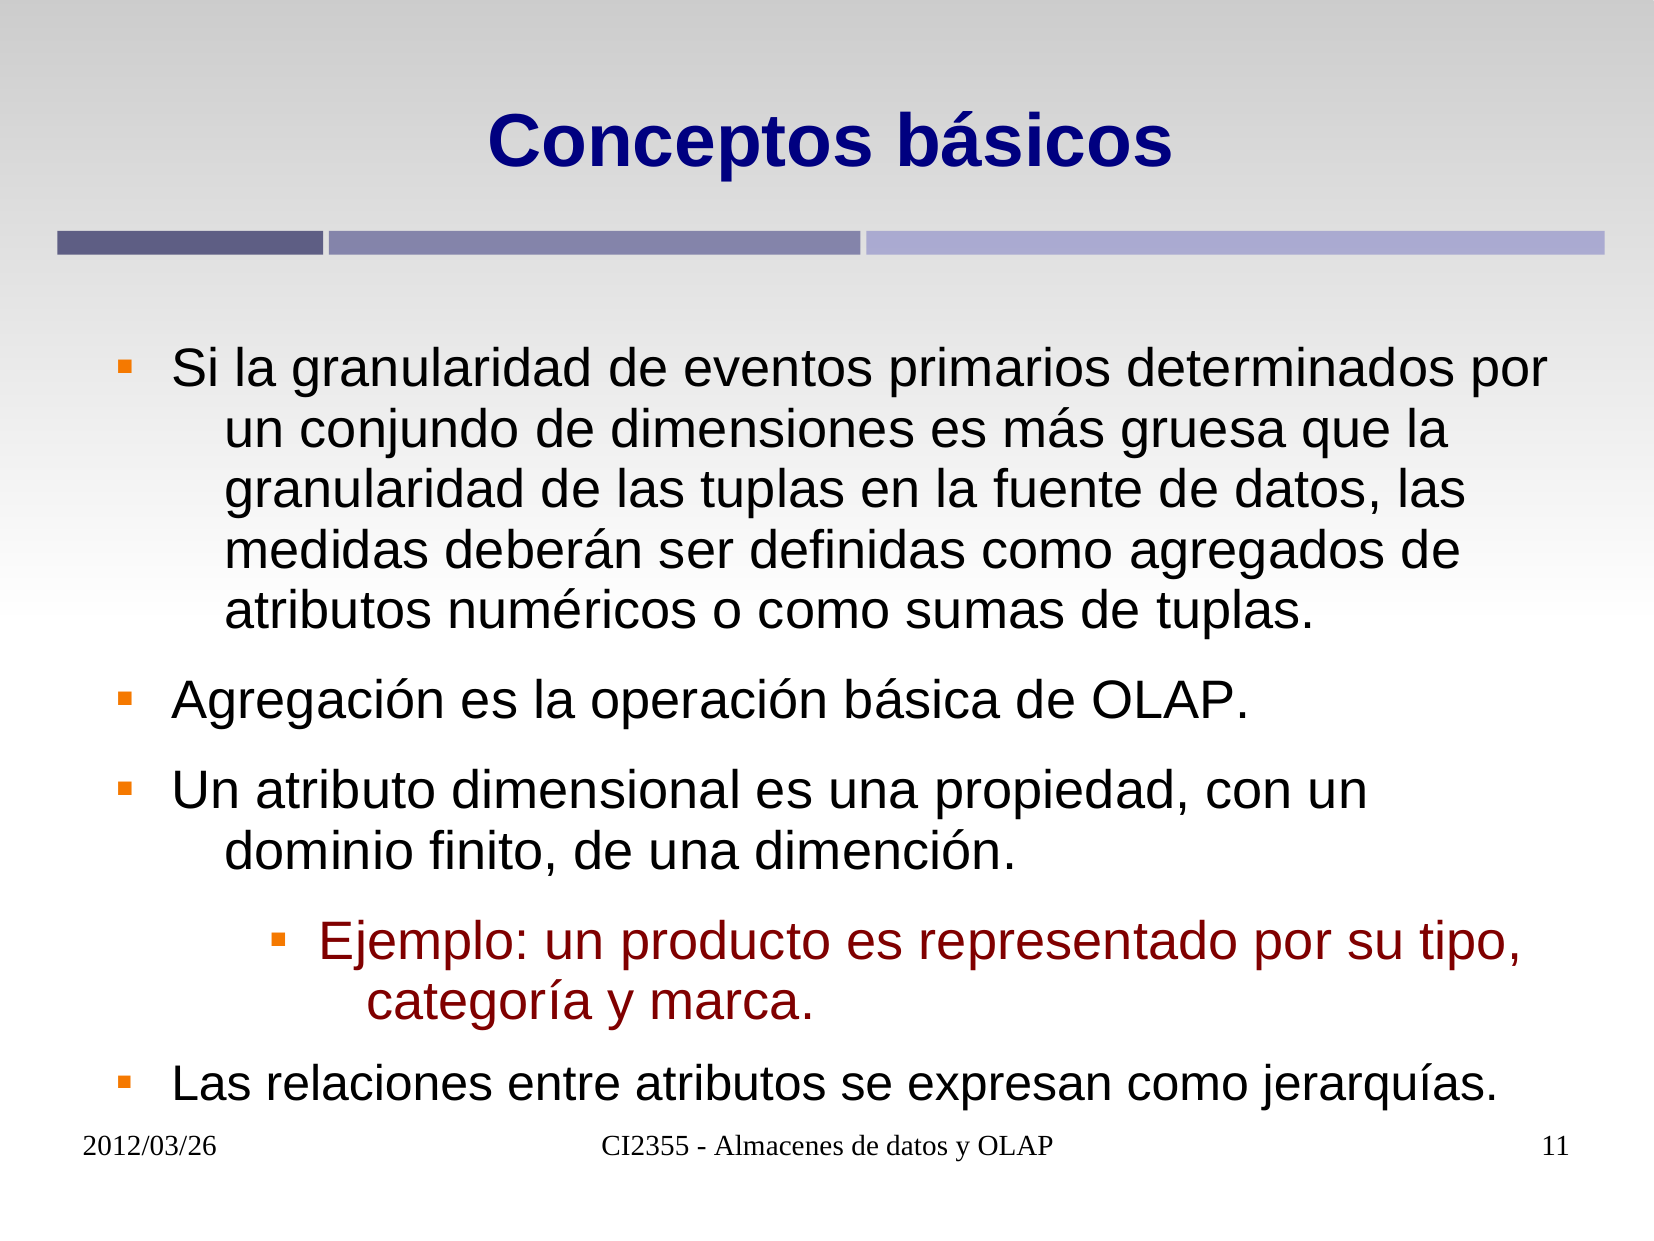

# Conceptos básicos
Si la granularidad de eventos primarios determinados por un conjundo de dimensiones es más gruesa que la granularidad de las tuplas en la fuente de datos, las medidas deberán ser definidas como agregados de atributos numéricos o como sumas de tuplas.
Agregación es la operación básica de OLAP.
Un atributo dimensional es una propiedad, con un dominio finito, de una dimención.
Ejemplo: un producto es representado por su tipo, categoría y marca.
Las relaciones entre atributos se expresan como jerarquías.
2012/03/26
CI2355 - Almacenes de datos y OLAP
11